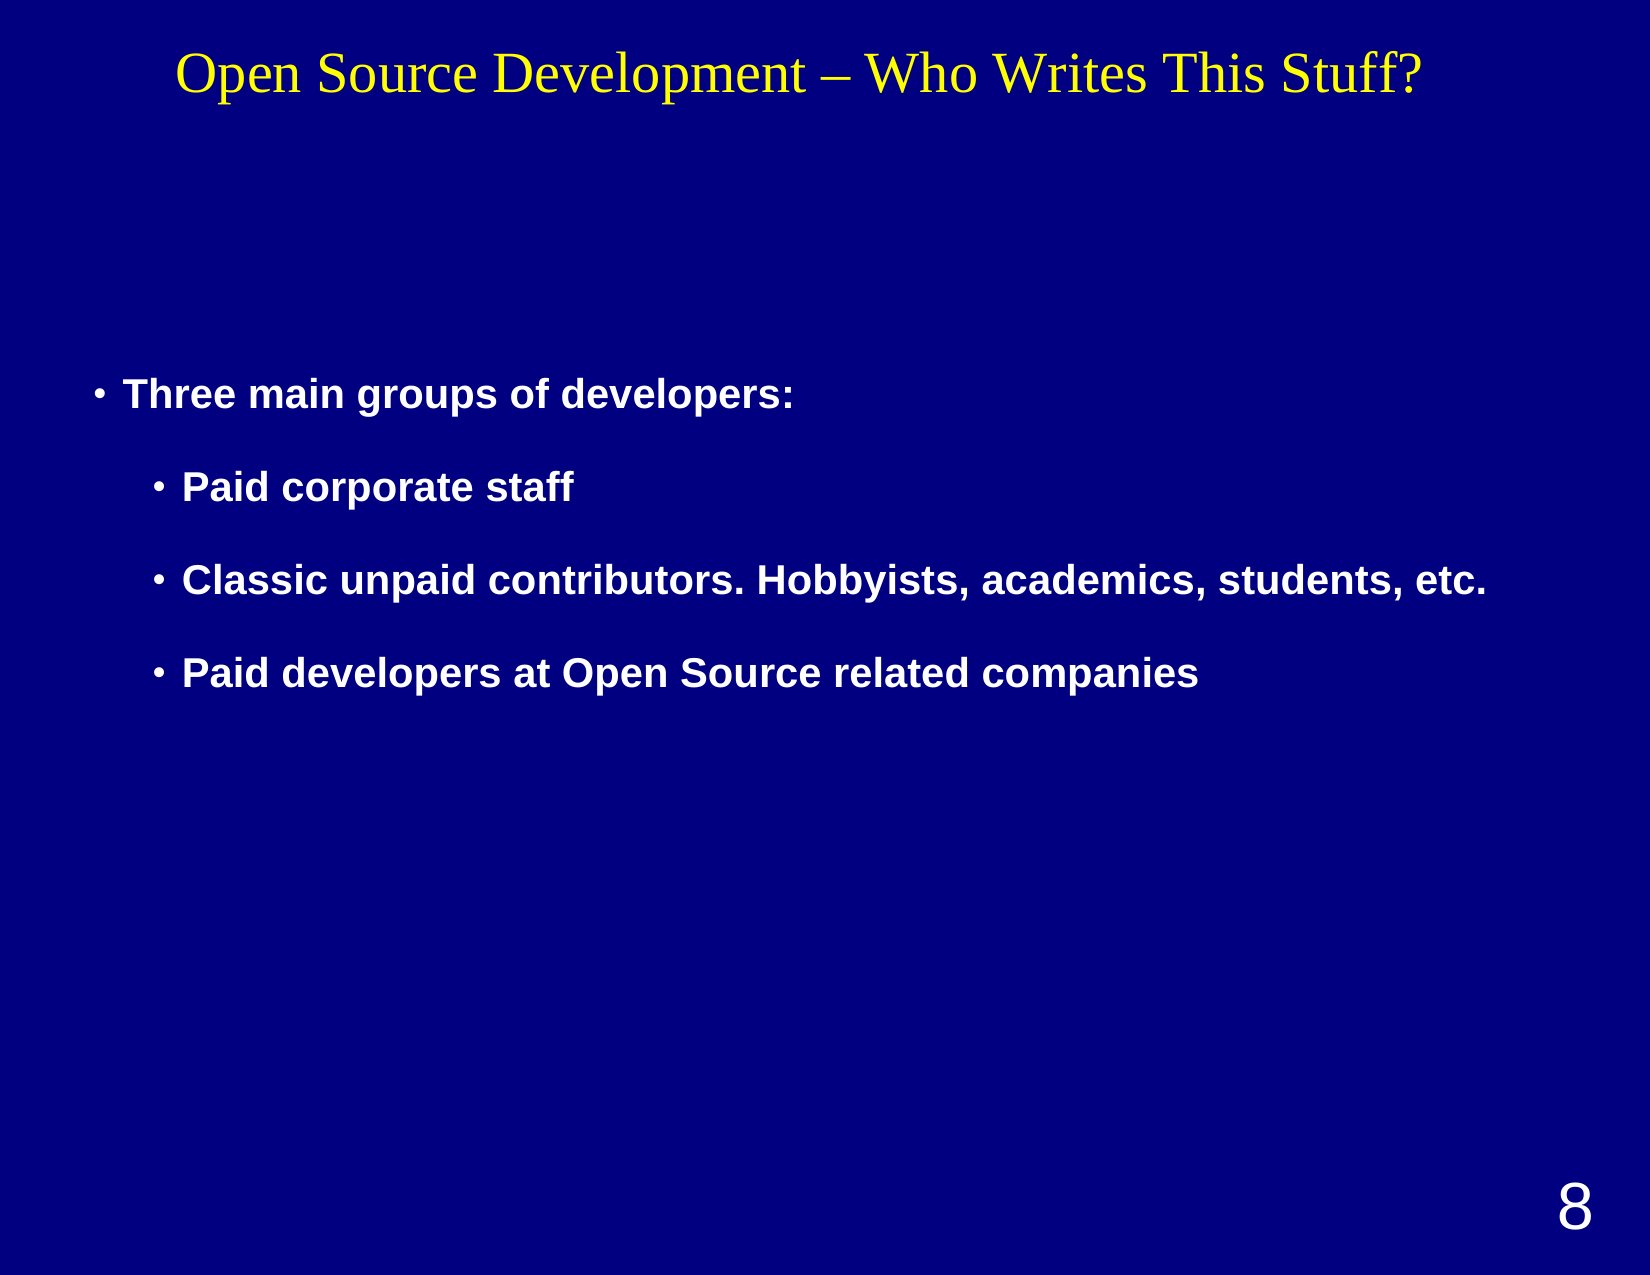

# Open Source Development – Who Writes This Stuff?
Three main groups of developers:
Paid corporate staff
Classic unpaid contributors. Hobbyists, academics, students, etc.
Paid developers at Open Source related companies